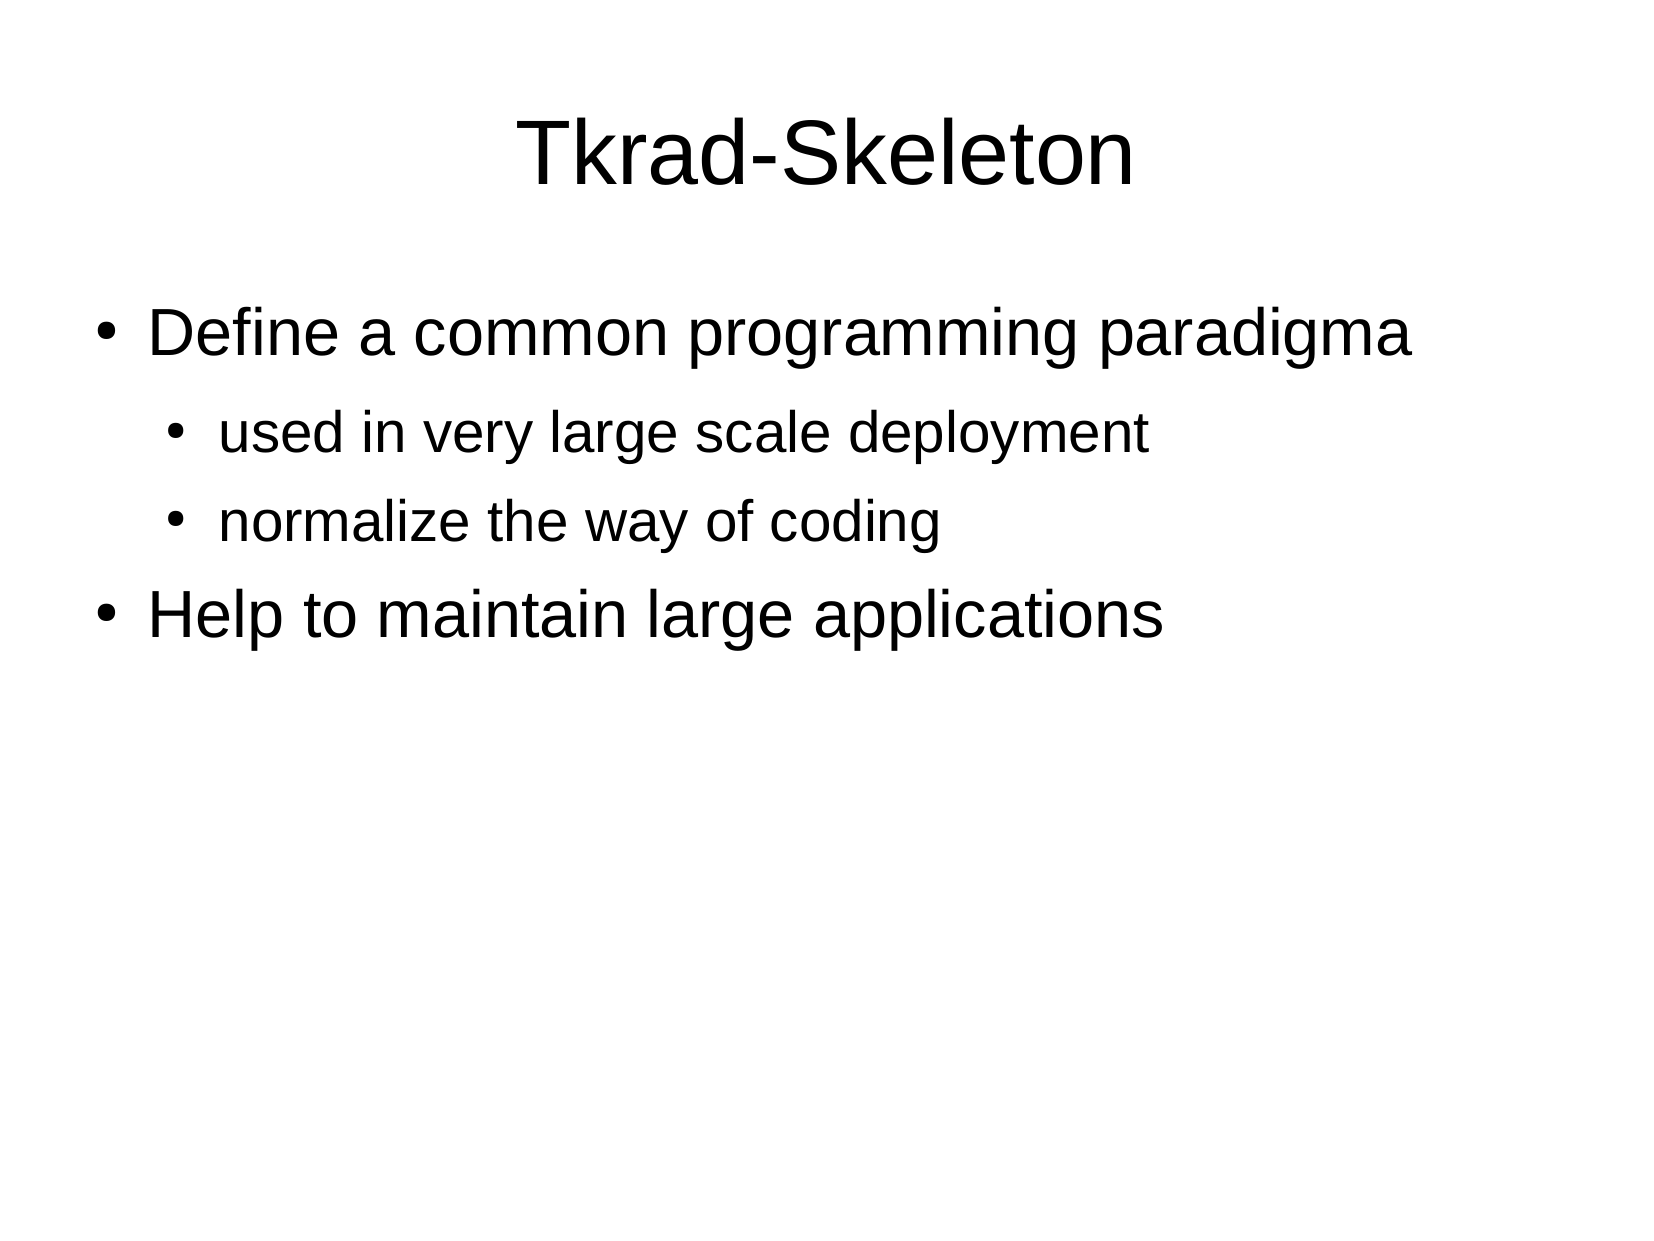

# Tkrad-Skeleton
Define a common programming paradigma
used in very large scale deployment
normalize the way of coding
Help to maintain large applications